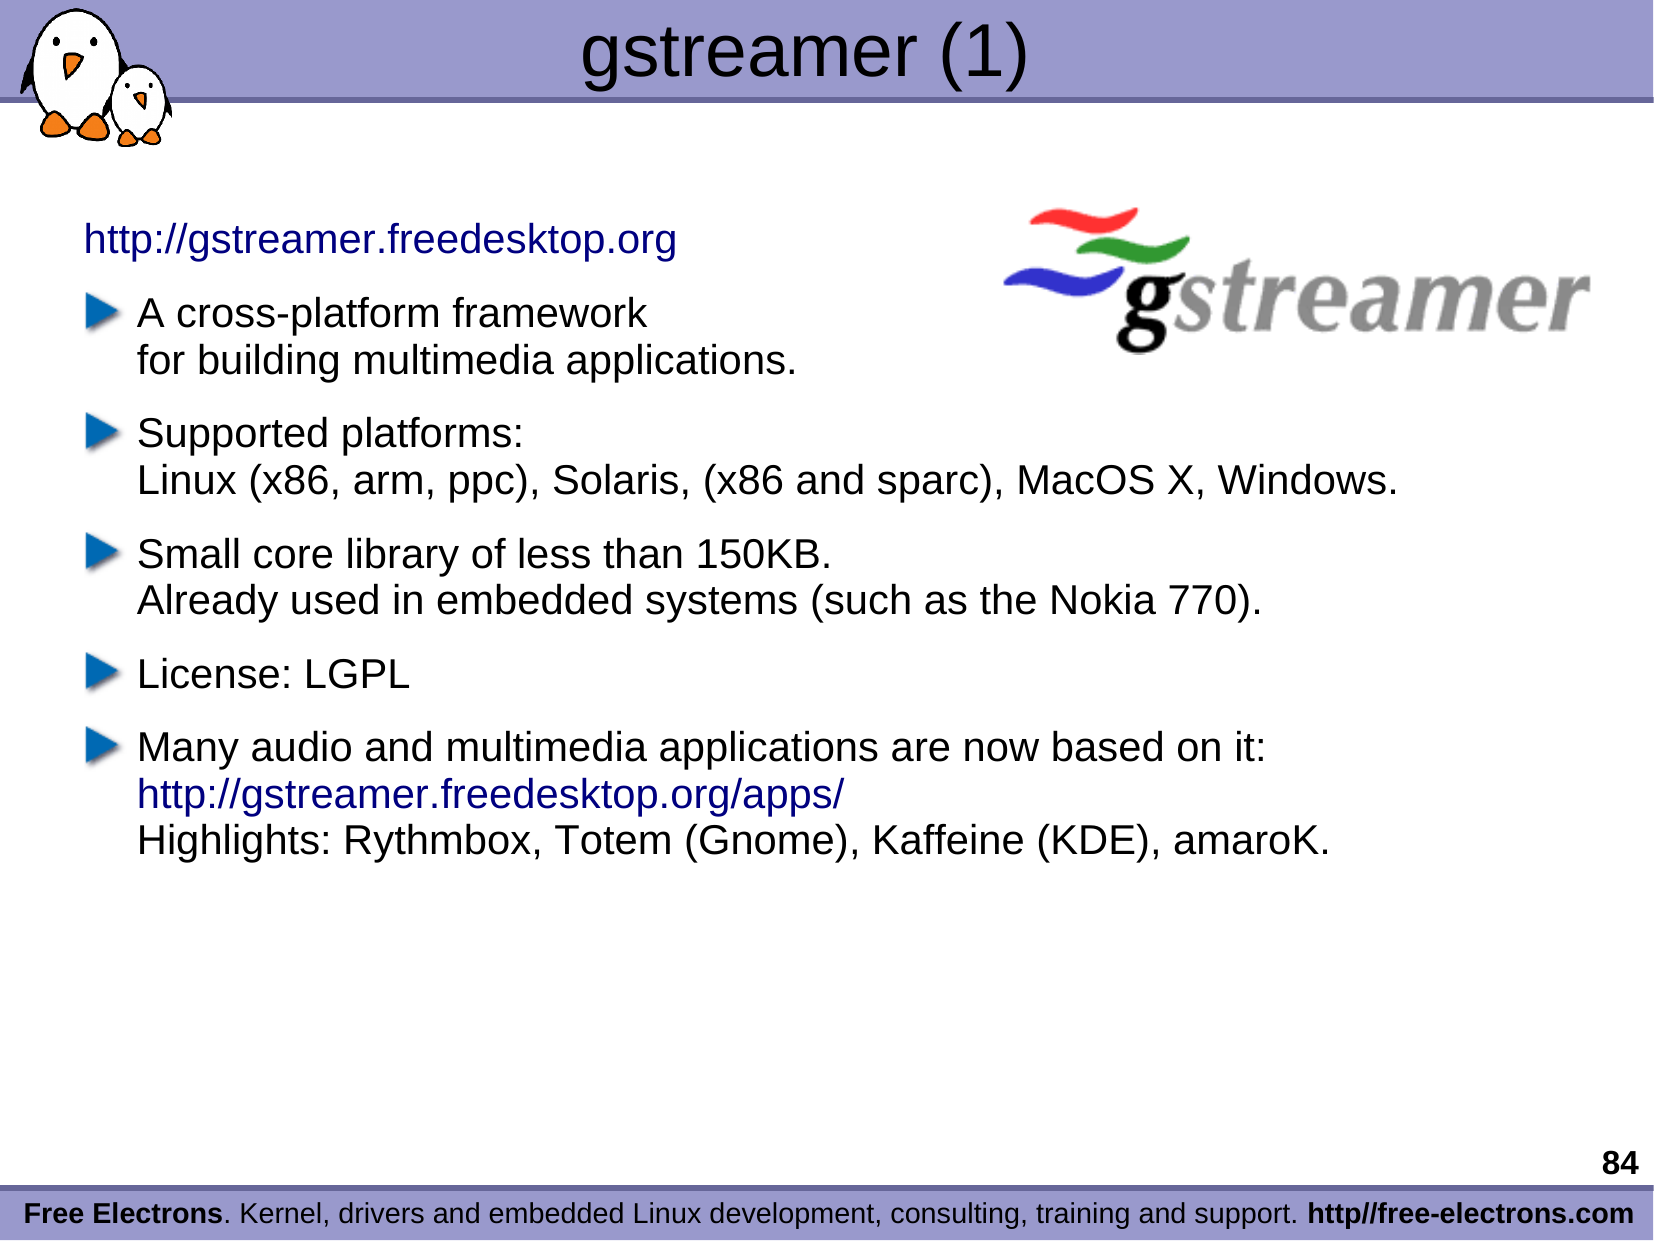

# gstreamer (1)
http://gstreamer.freedesktop.org
A cross-platform framework
for building multimedia applications.
Supported platforms:
Linux (x86, arm, ppc), Solaris, (x86 and sparc), MacOS X, Windows.
Small core library of less than 150KB.
Already used in embedded systems (such as the Nokia 770).
License: LGPL
Many audio and multimedia applications are now based on it:
http://gstreamer.freedesktop.org/apps/
Highlights: Rythmbox, Totem (Gnome), Kaffeine (KDE), amaroK.